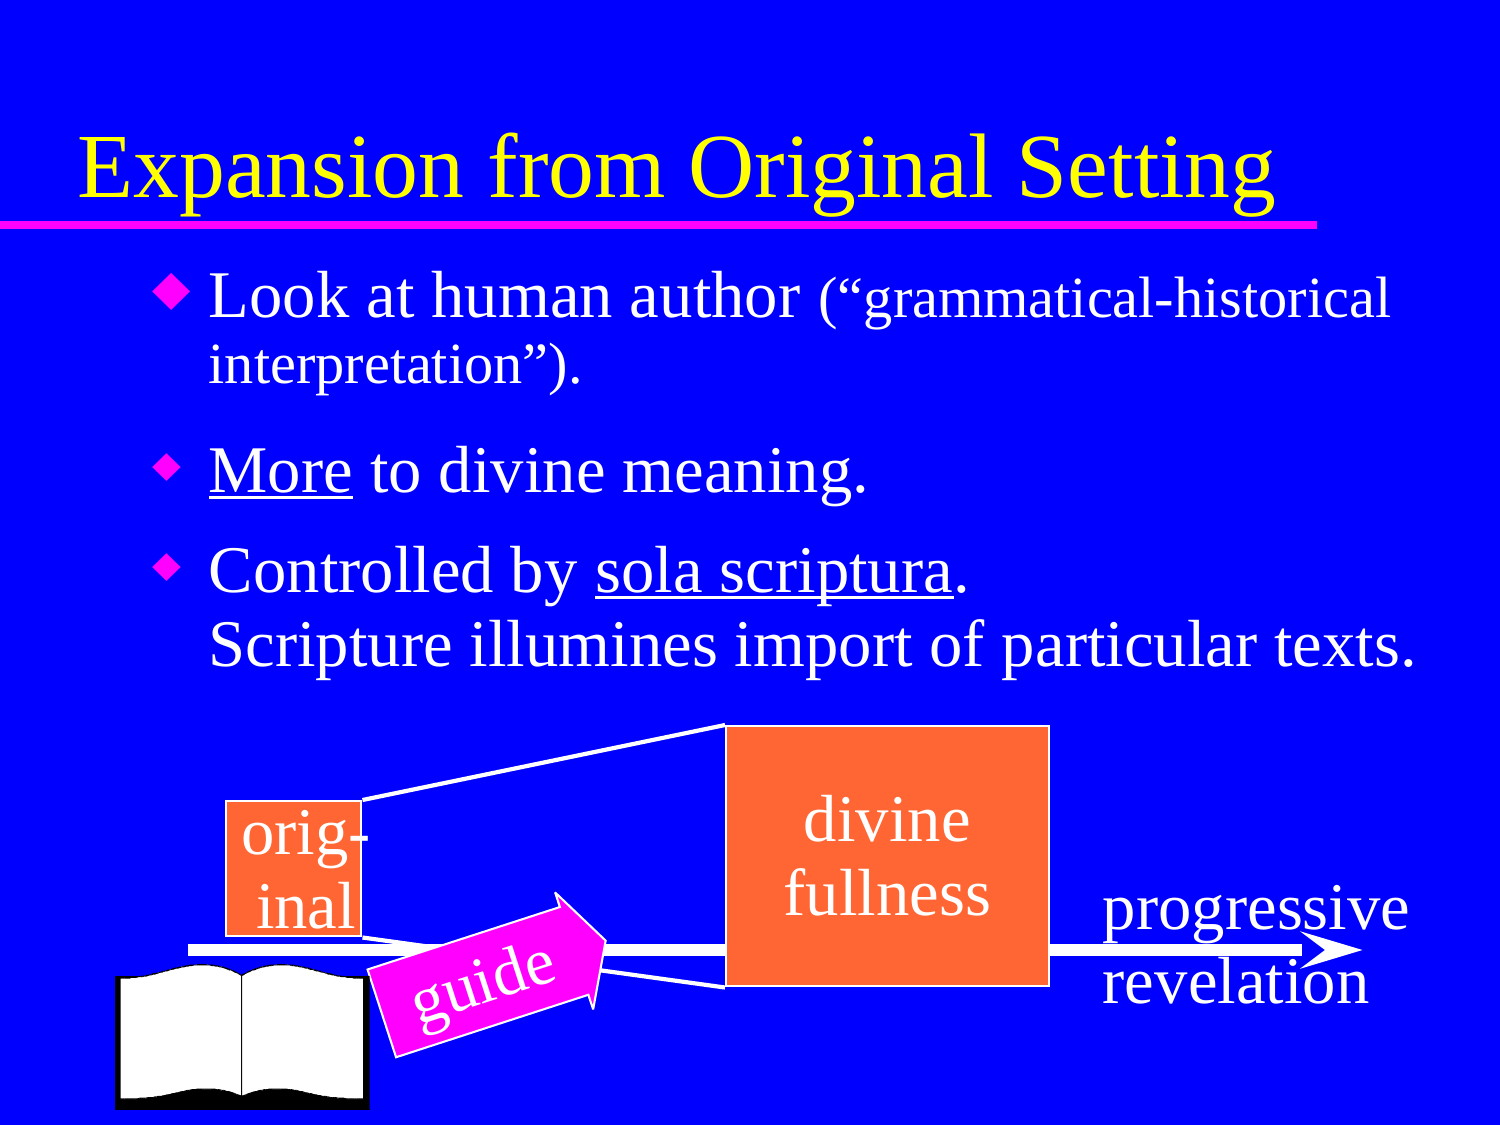

# Expansion from Original Setting
Look at human author (“grammatical-historical interpretation”).
More to divine meaning.
Controlled by sola scriptura.
Scripture illumines import of particular texts.
divine
fullness
orig-
inal
progressive revelation
guide